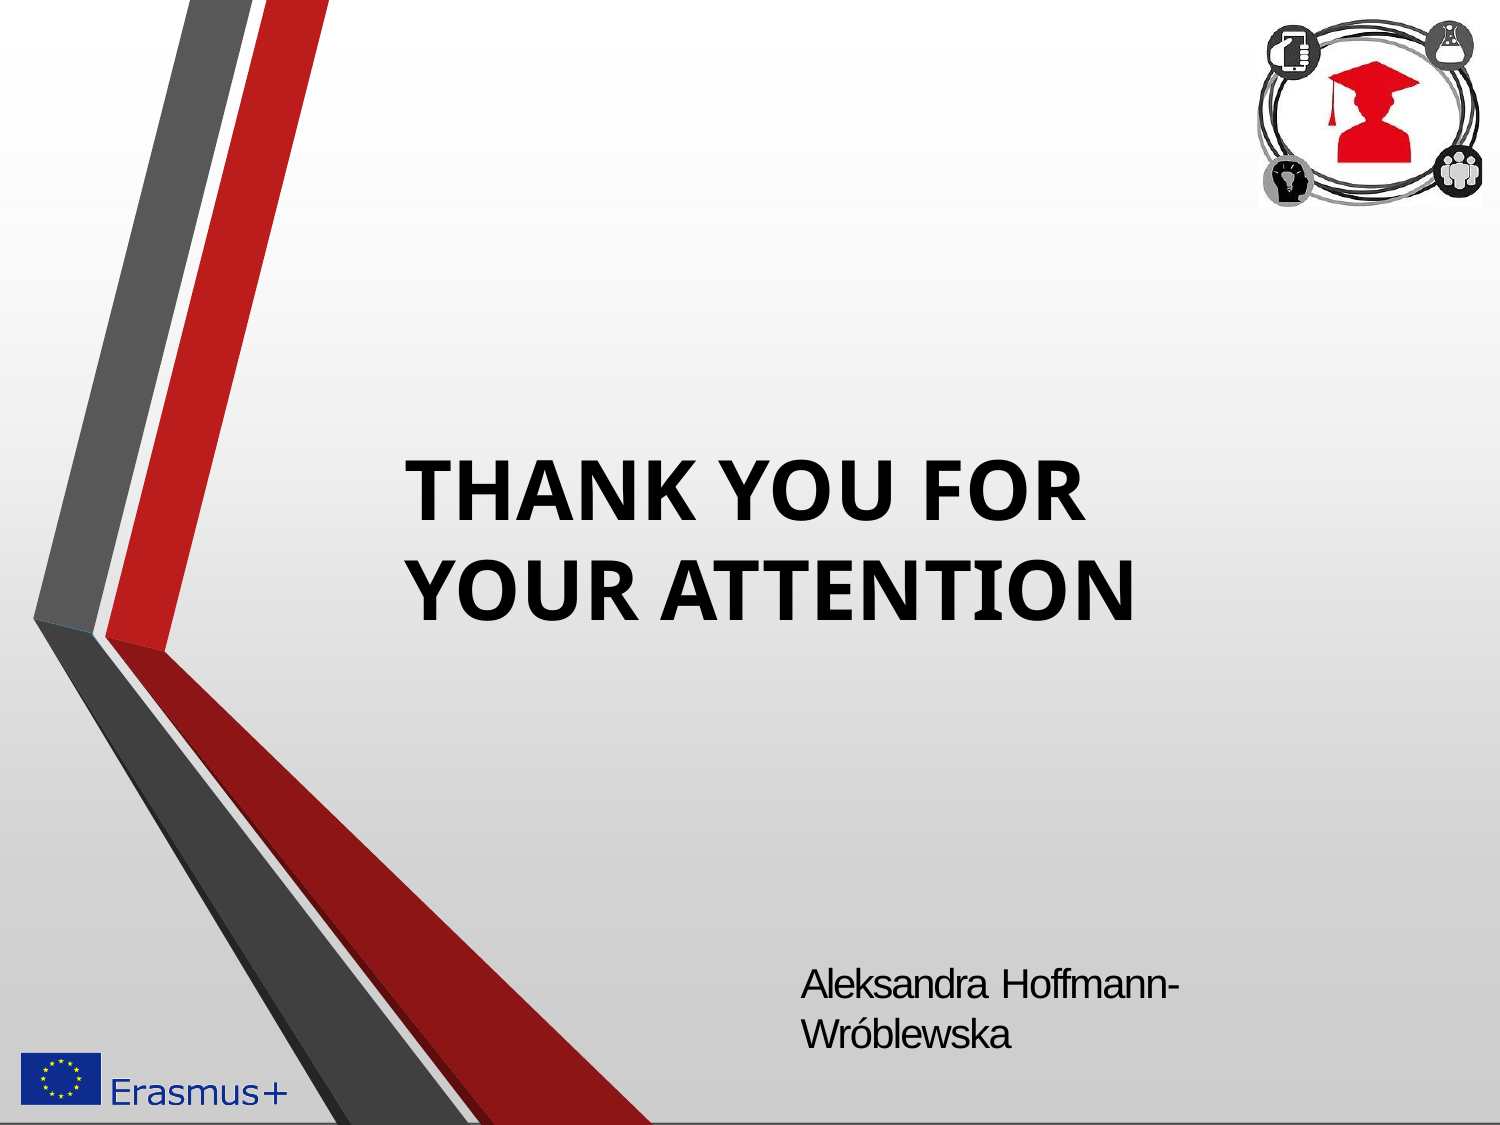

# THANK YOU FOR YOUR ATTENTION
Aleksandra Hoffmann-Wróblewska